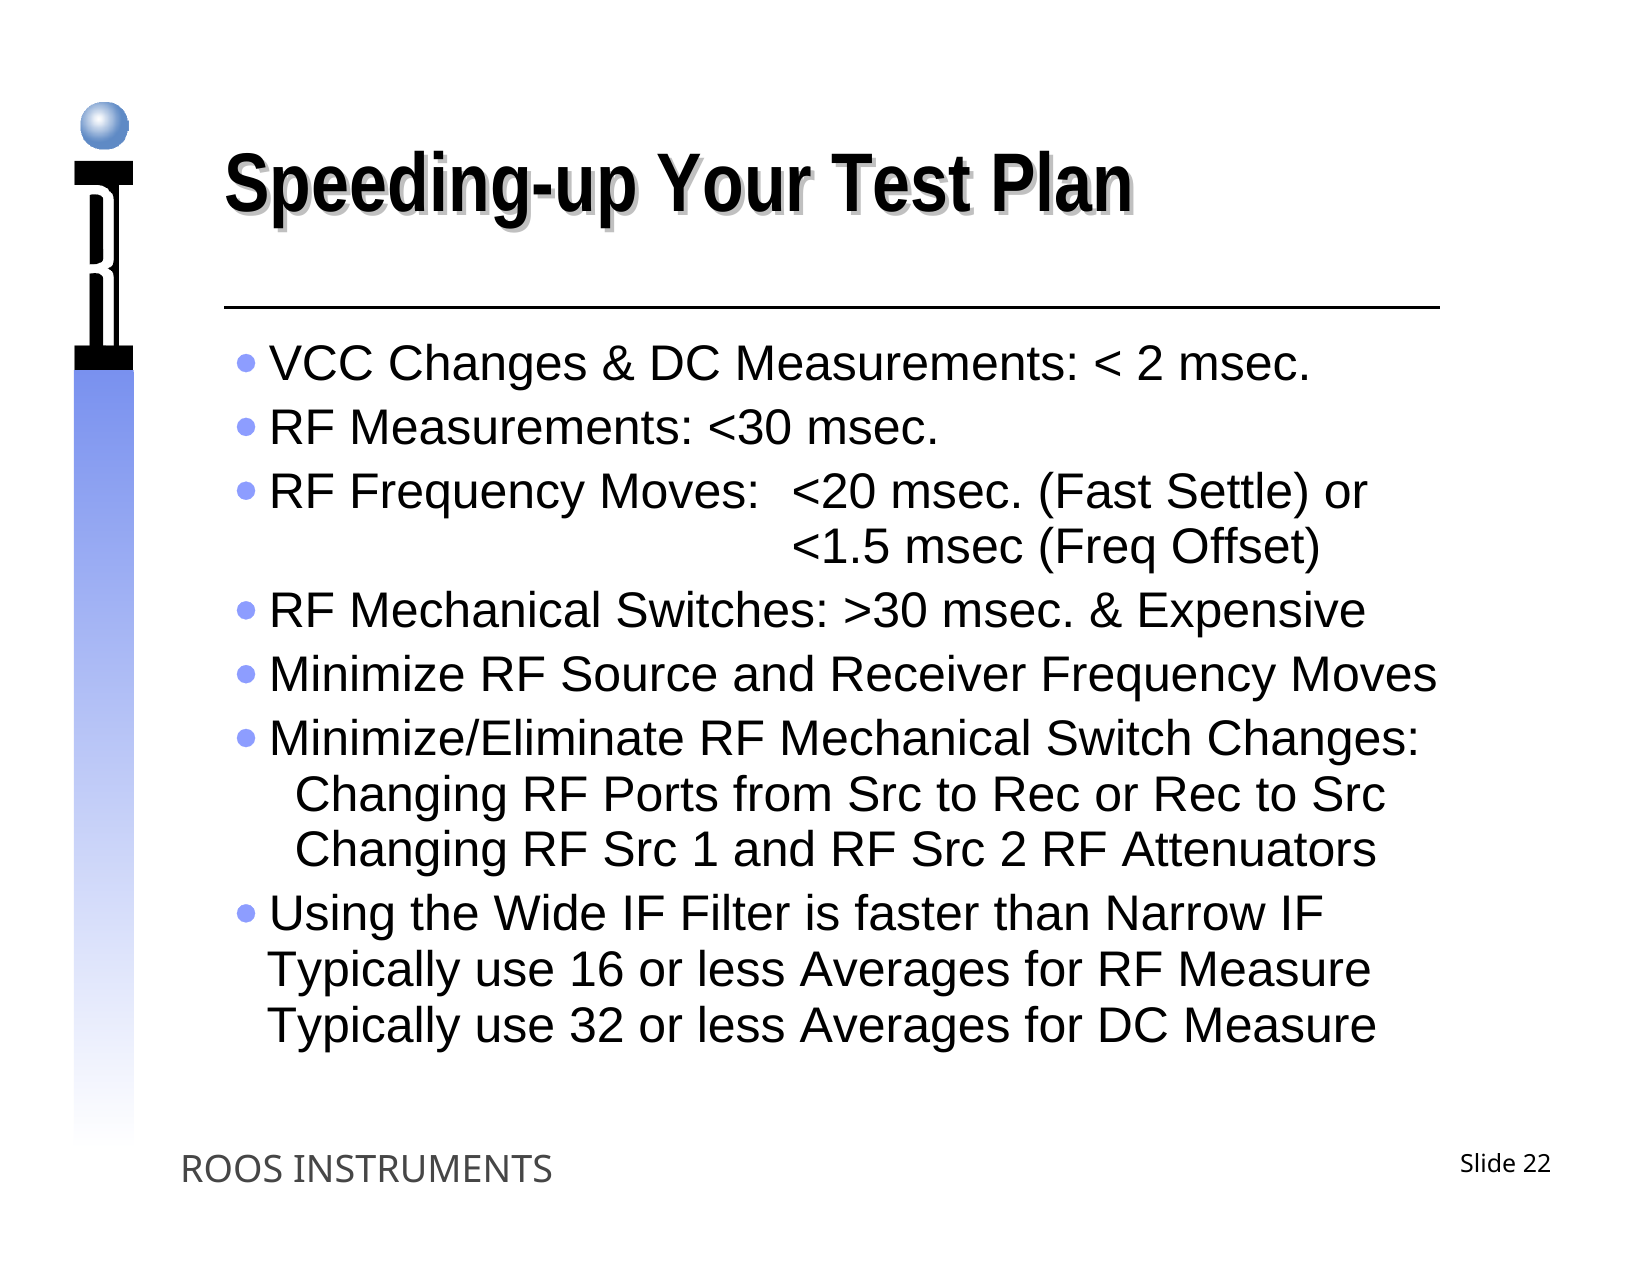

Speeding-up Your Test Plan
VCC Changes & DC Measurements: < 2 msec.
RF Measurements: <30 msec.
RF Frequency Moves: 	<20 msec. (Fast Settle) or 								<1.5 msec (Freq Offset)
RF Mechanical Switches: >30 msec. & Expensive
Minimize RF Source and Receiver Frequency Moves
Minimize/Eliminate RF Mechanical Switch Changes:
 Changing RF Ports from Src to Rec or Rec to Src
 Changing RF Src 1 and RF Src 2 RF Attenuators
Using the Wide IF Filter is faster than Narrow IF Typically use 16 or less Averages for RF Measure
Typically use 32 or less Averages for DC Measure
22